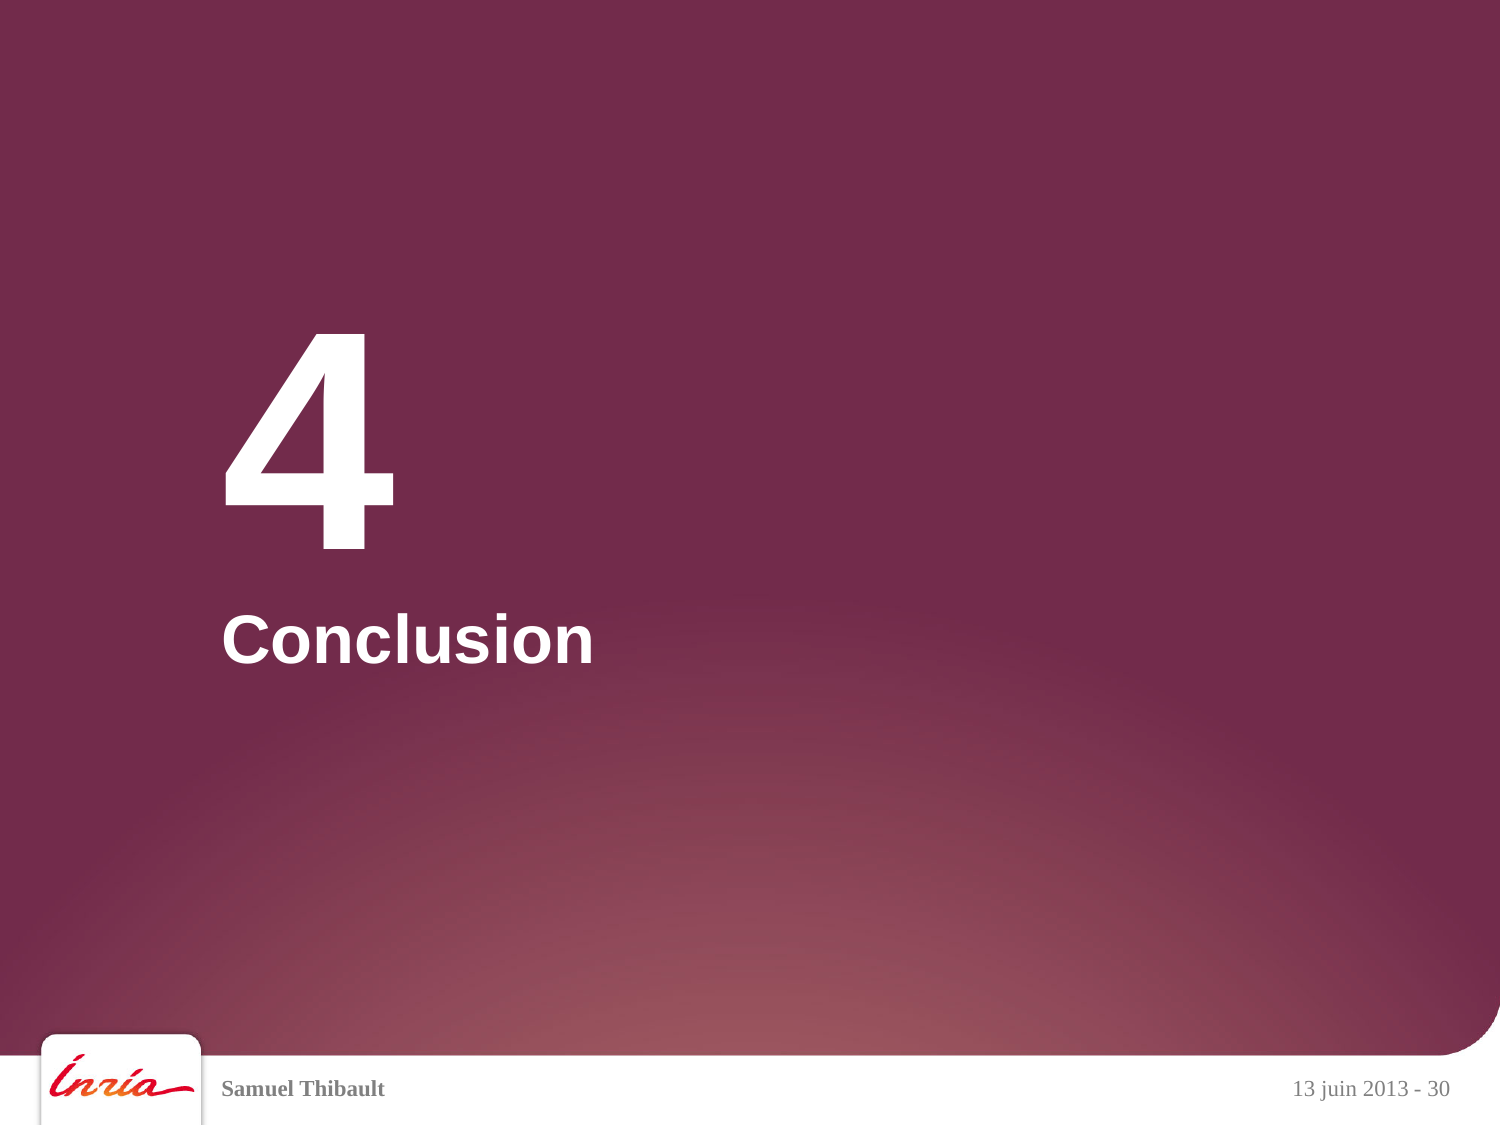

4
# Conclusion
30
Samuel Thibault
13 juin 2013